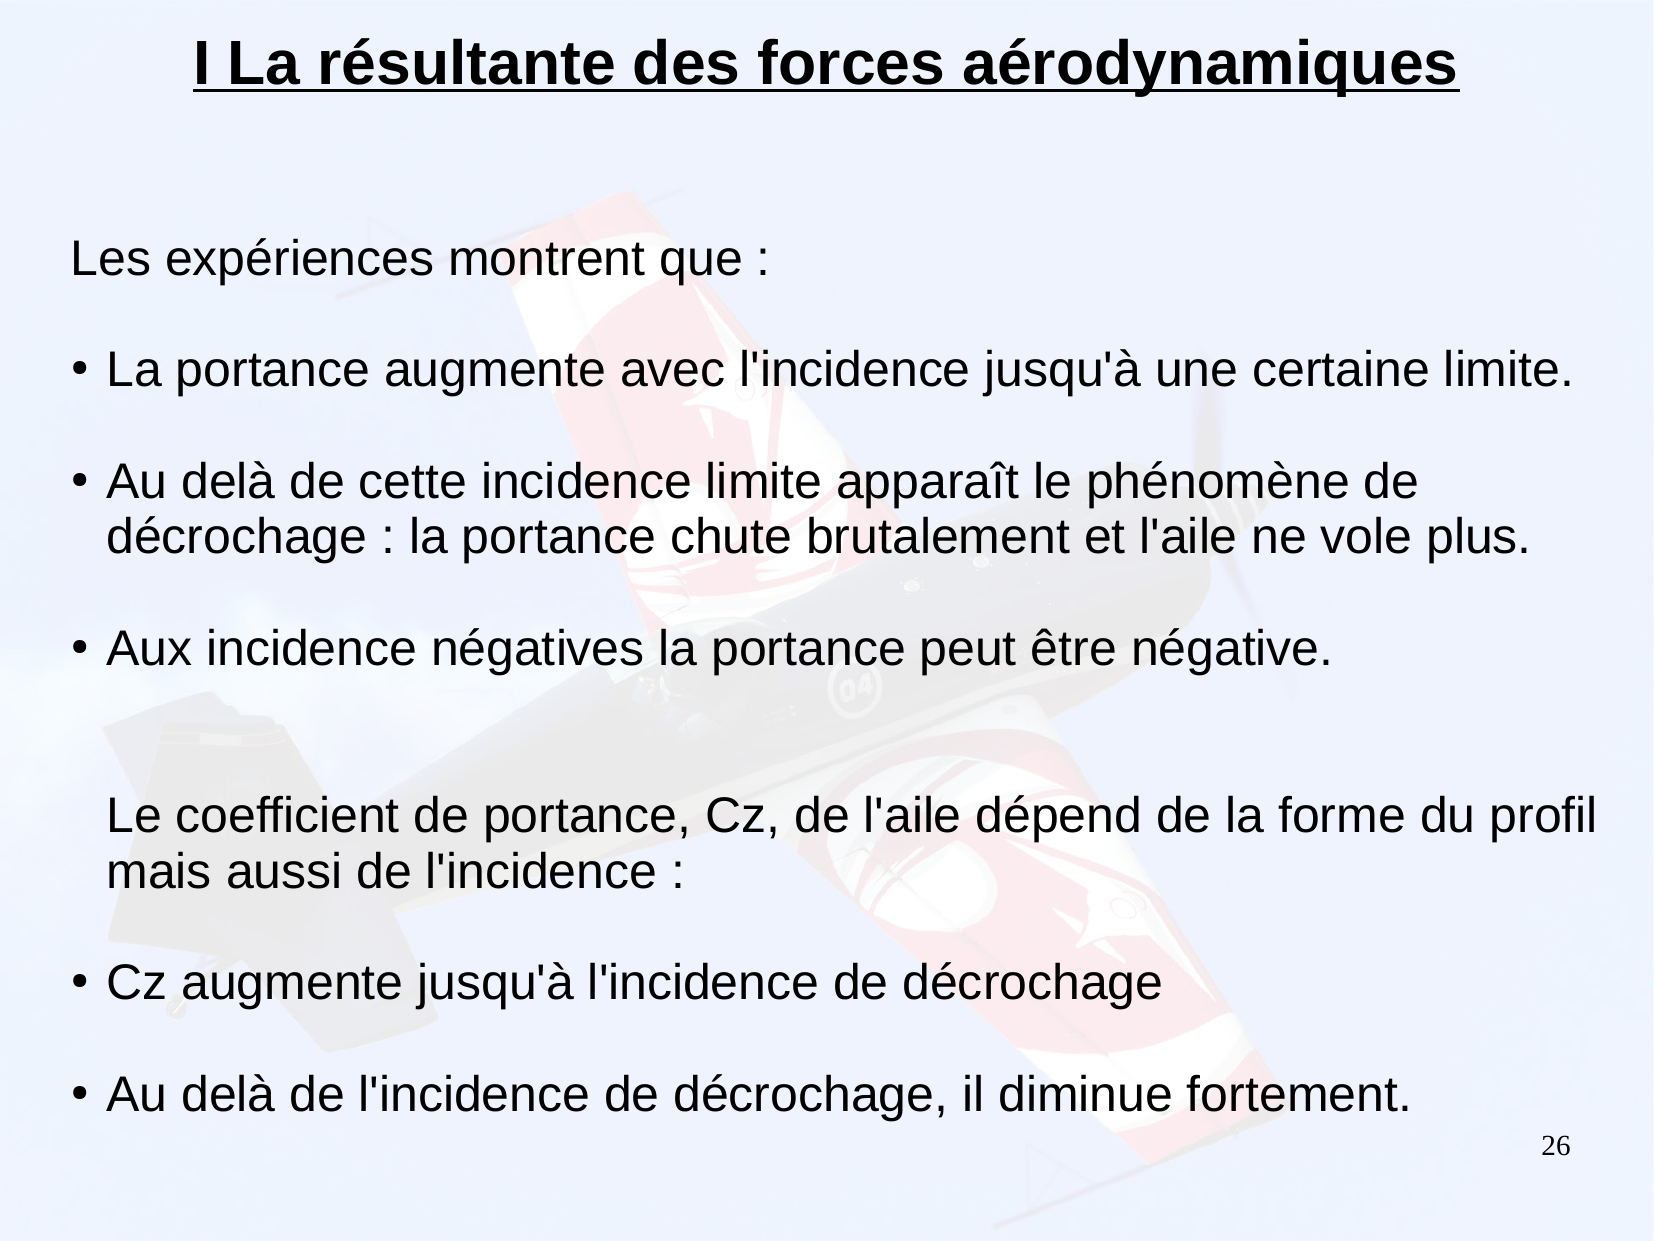

# I La résultante des forces aérodynamiques
Les expériences montrent que :
La portance augmente avec l'incidence jusqu'à une certaine limite.
Au delà de cette incidence limite apparaît le phénomène de décrochage : la portance chute brutalement et l'aile ne vole plus.
Aux incidence négatives la portance peut être négative.
Le coefficient de portance, Cz, de l'aile dépend de la forme du profil mais aussi de l'incidence :
Cz augmente jusqu'à l'incidence de décrochage
Au delà de l'incidence de décrochage, il diminue fortement.
26